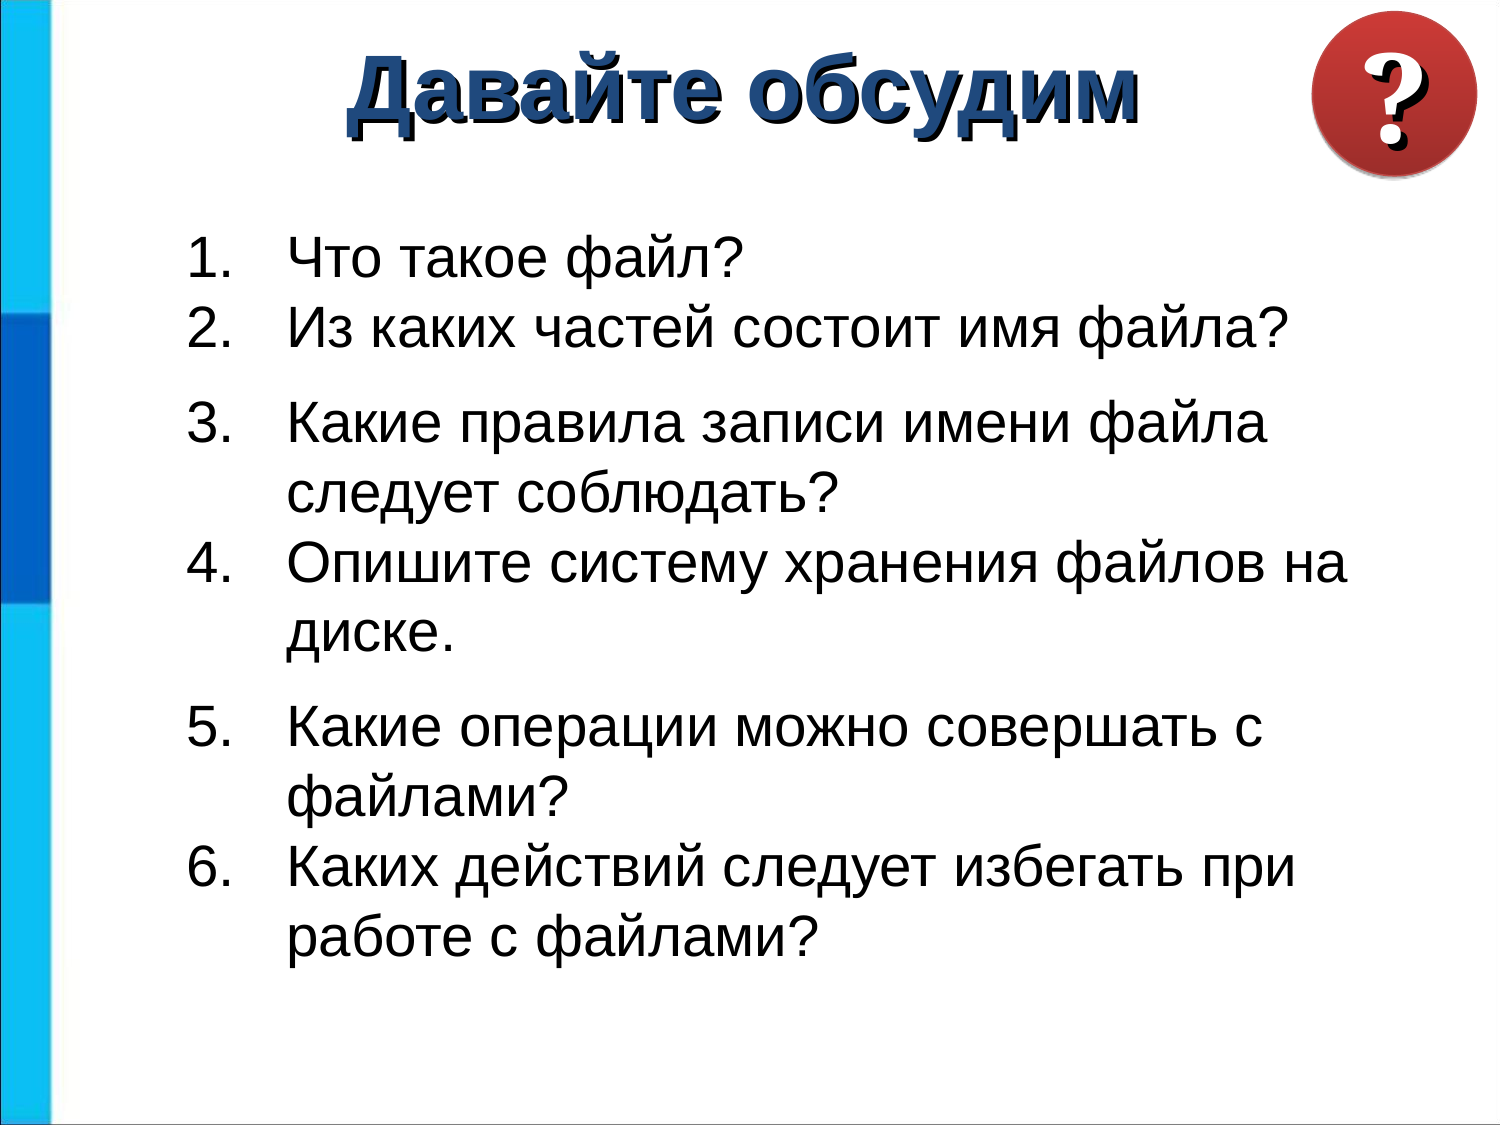

?
Давайте обсудим
# Что такое файл?
Из каких частей состоит имя файла?
Какие правила записи имени файла следует соблюдать?
Опишите систему хранения файлов на диске.
Какие операции можно совершать с файлами?
Каких действий следует избегать при работе с файлами?